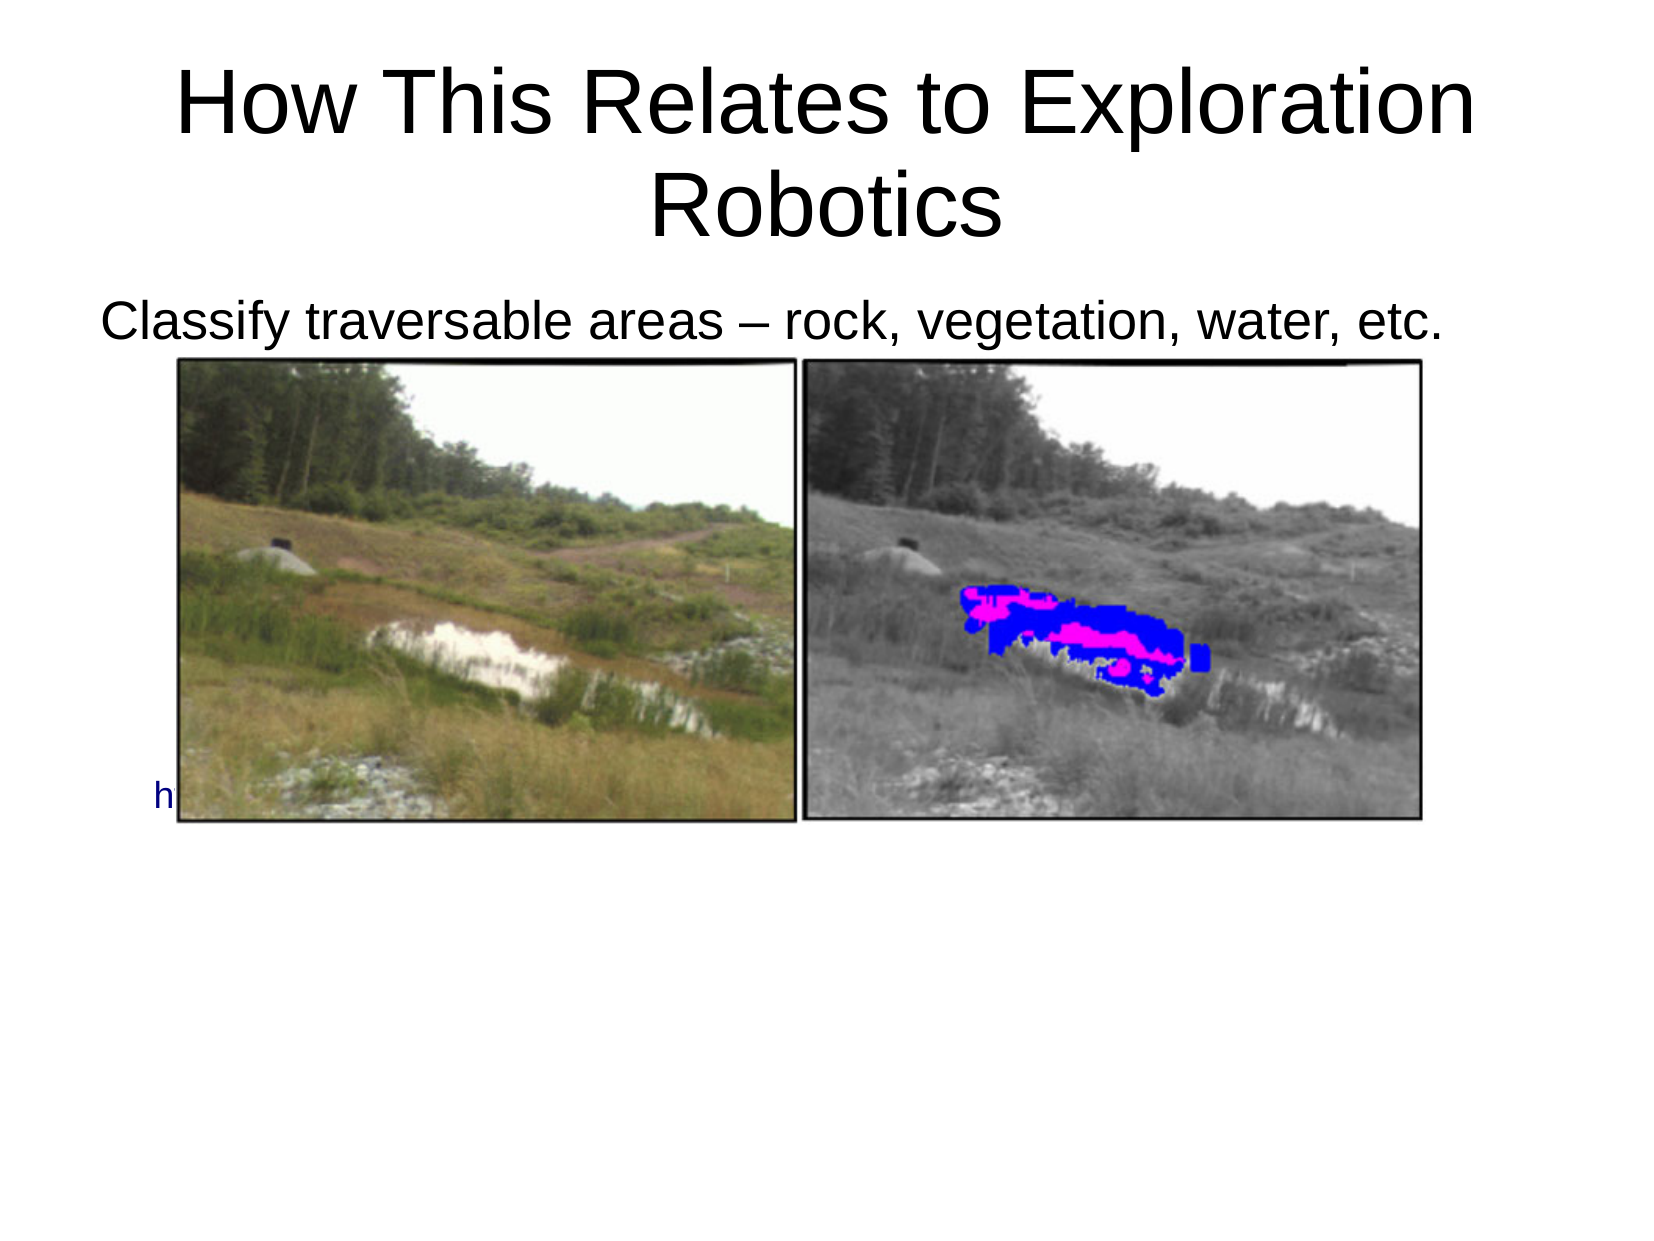

# How This Relates to Exploration Robotics
Classify traversable areas – rock, vegetation, water, etc.
http://www-robotics.jpl.nasa.gov/applications/applicationArea.cfm?App=12